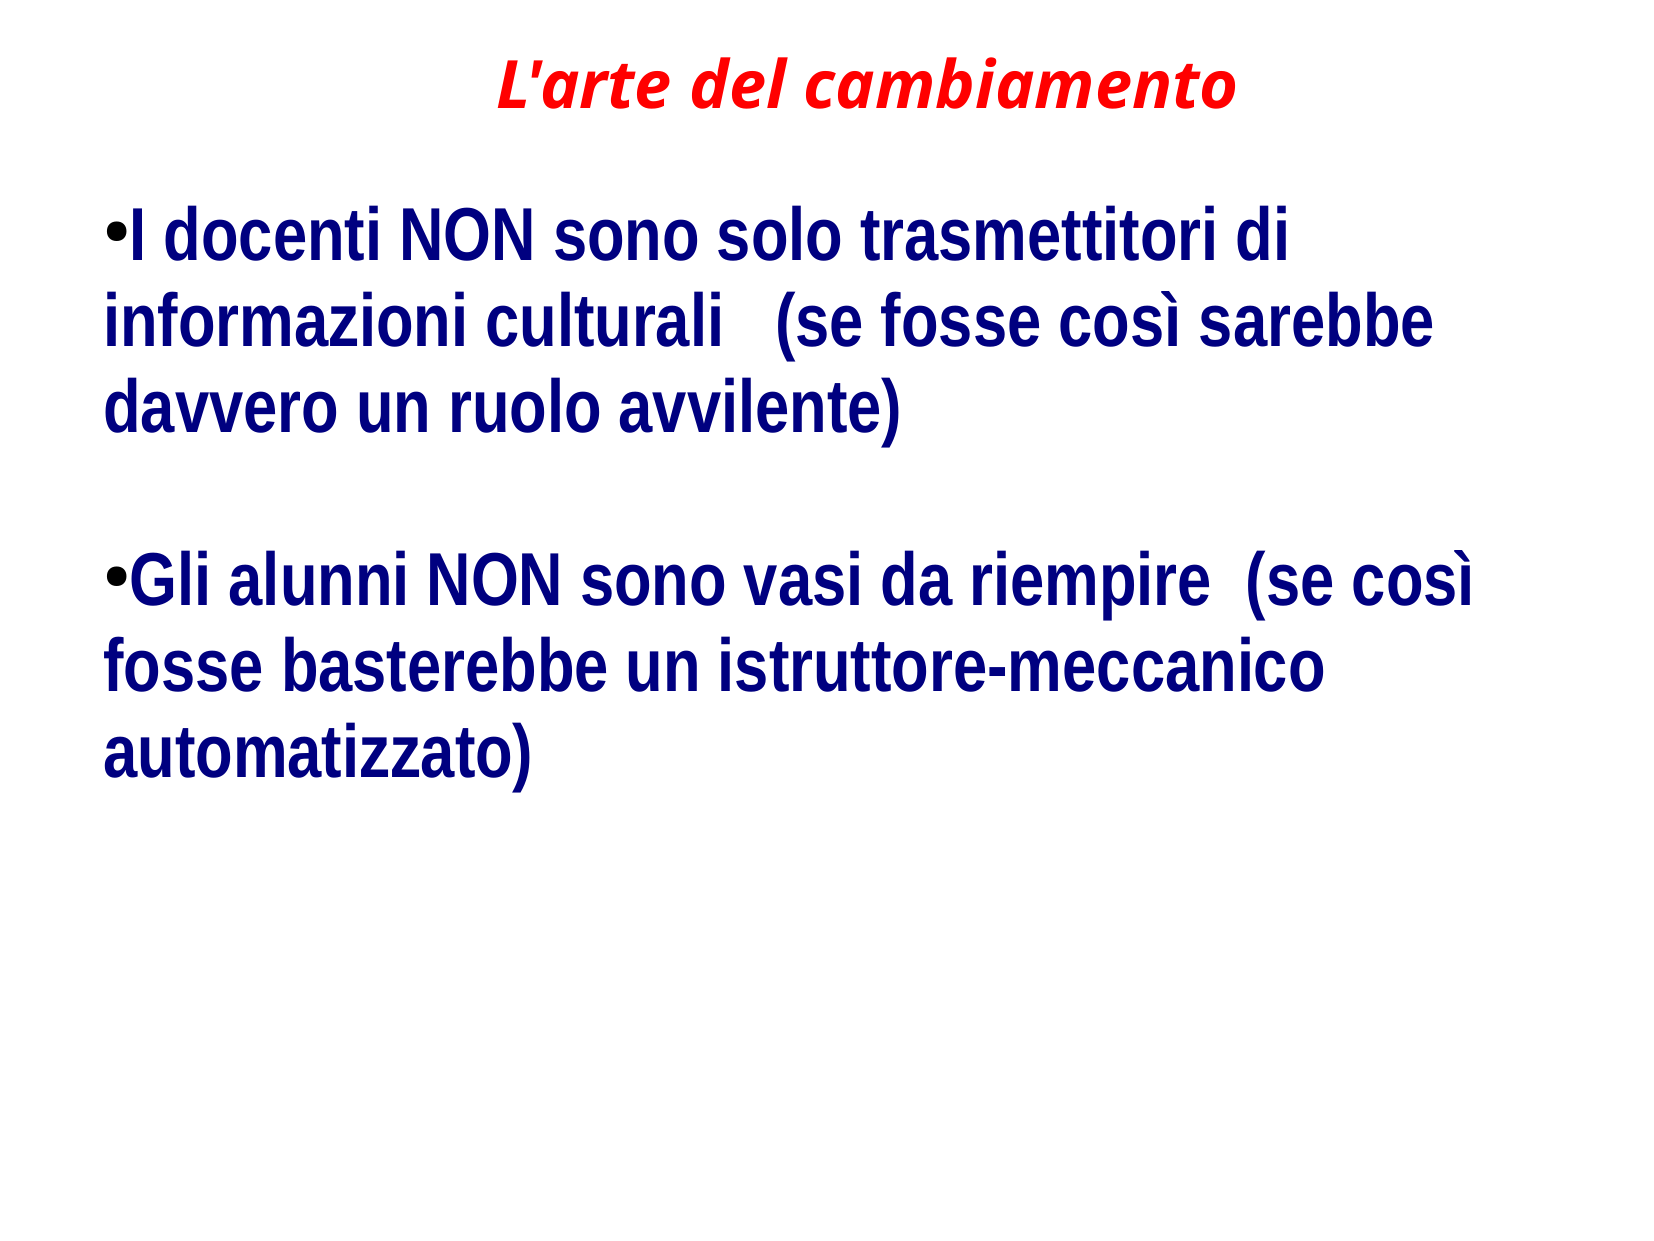

L'arte del cambiamento
I docenti NON sono solo trasmettitori di informazioni culturali (se fosse così sarebbe davvero un ruolo avvilente)
Gli alunni NON sono vasi da riempire (se così fosse basterebbe un istruttore-meccanico automatizzato)